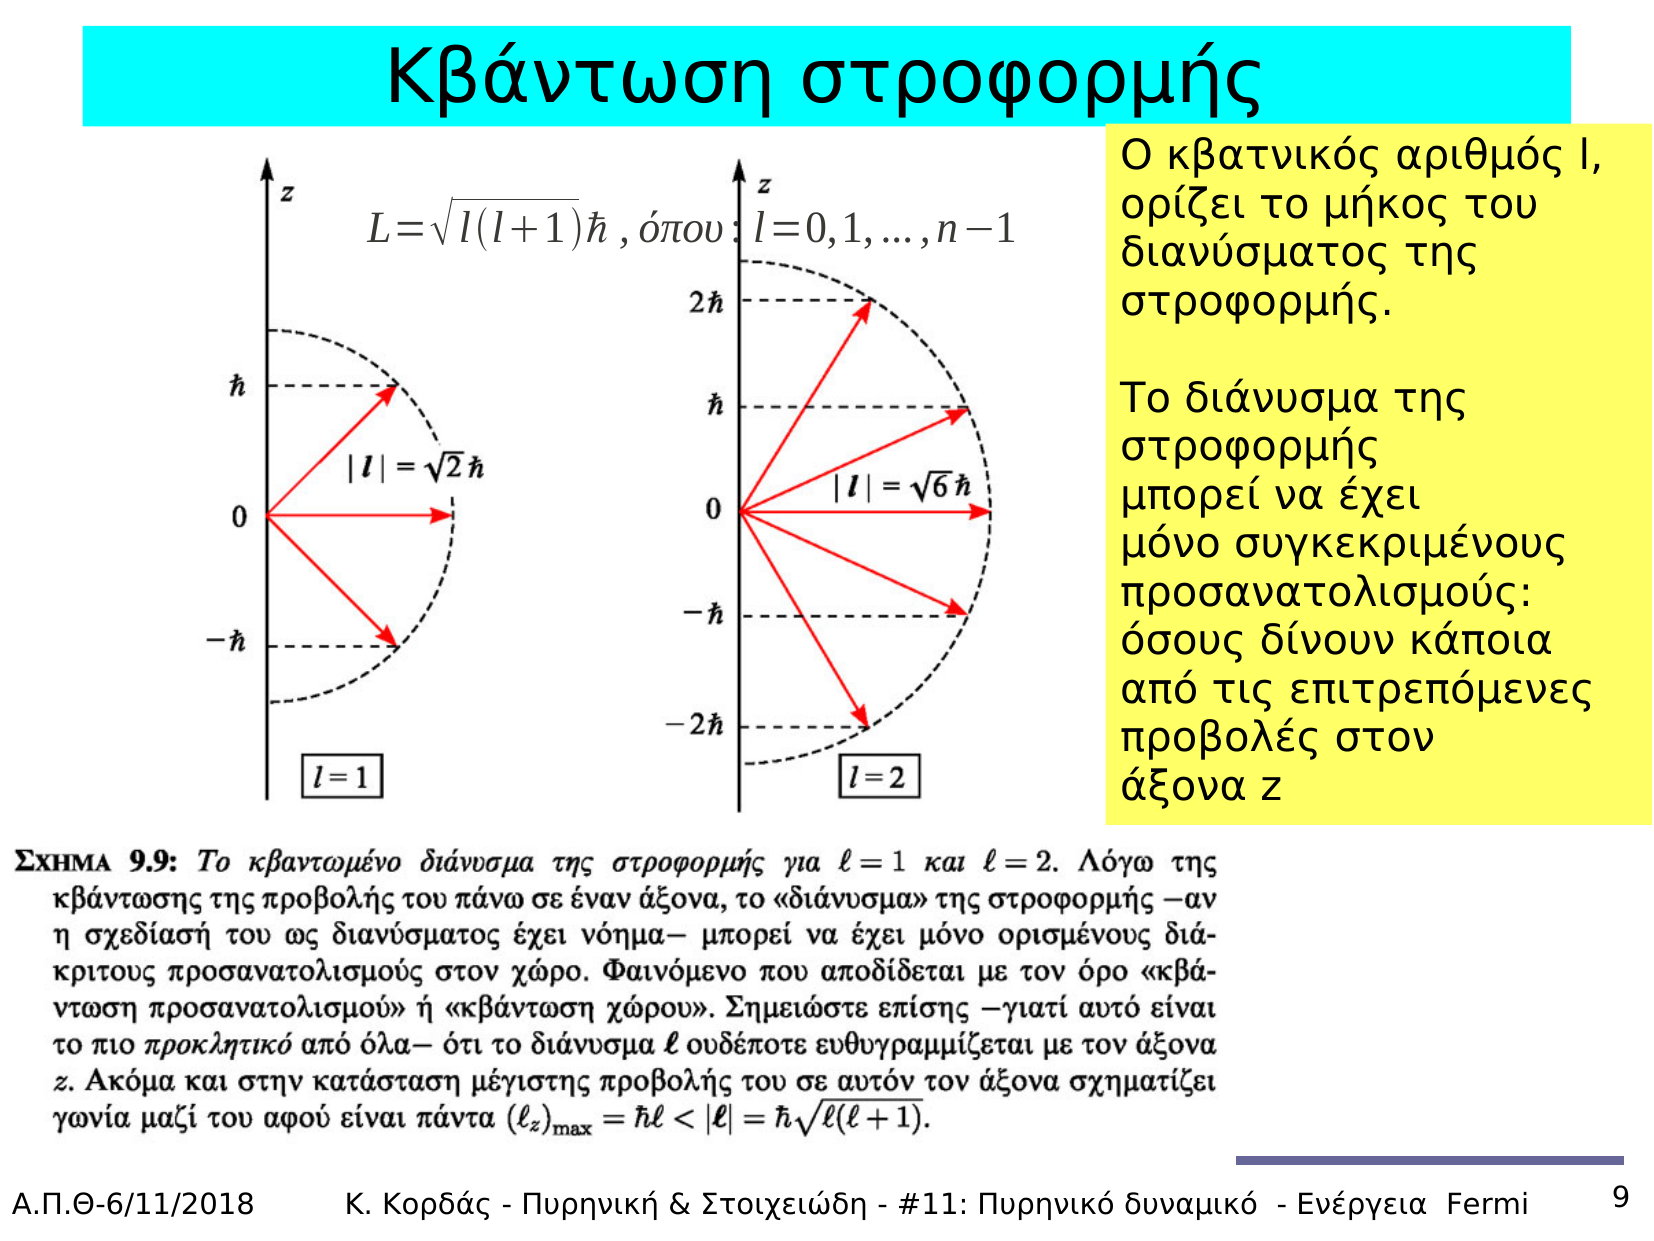

# Κβάντωση στροφορμής
O κβατνικός αριθμός l, ορίζει το μήκος του διανύσματος της στροφορμής.
Το διάνυσμα της
στροφορμής
μπορεί να έχει
μόνο συγκεκριμένους
προσανατολισμούς:
όσους δίνουν κάποια
από τις επιτρεπόμενες προβολές στον
άξονα z
9
Α.Π.Θ-6/11/2018
Κ. Κορδάς - Πυρηνική & Στοιχειώδη - #11: Πυρηνικό δυναμικό - Ενέργεια Fermi